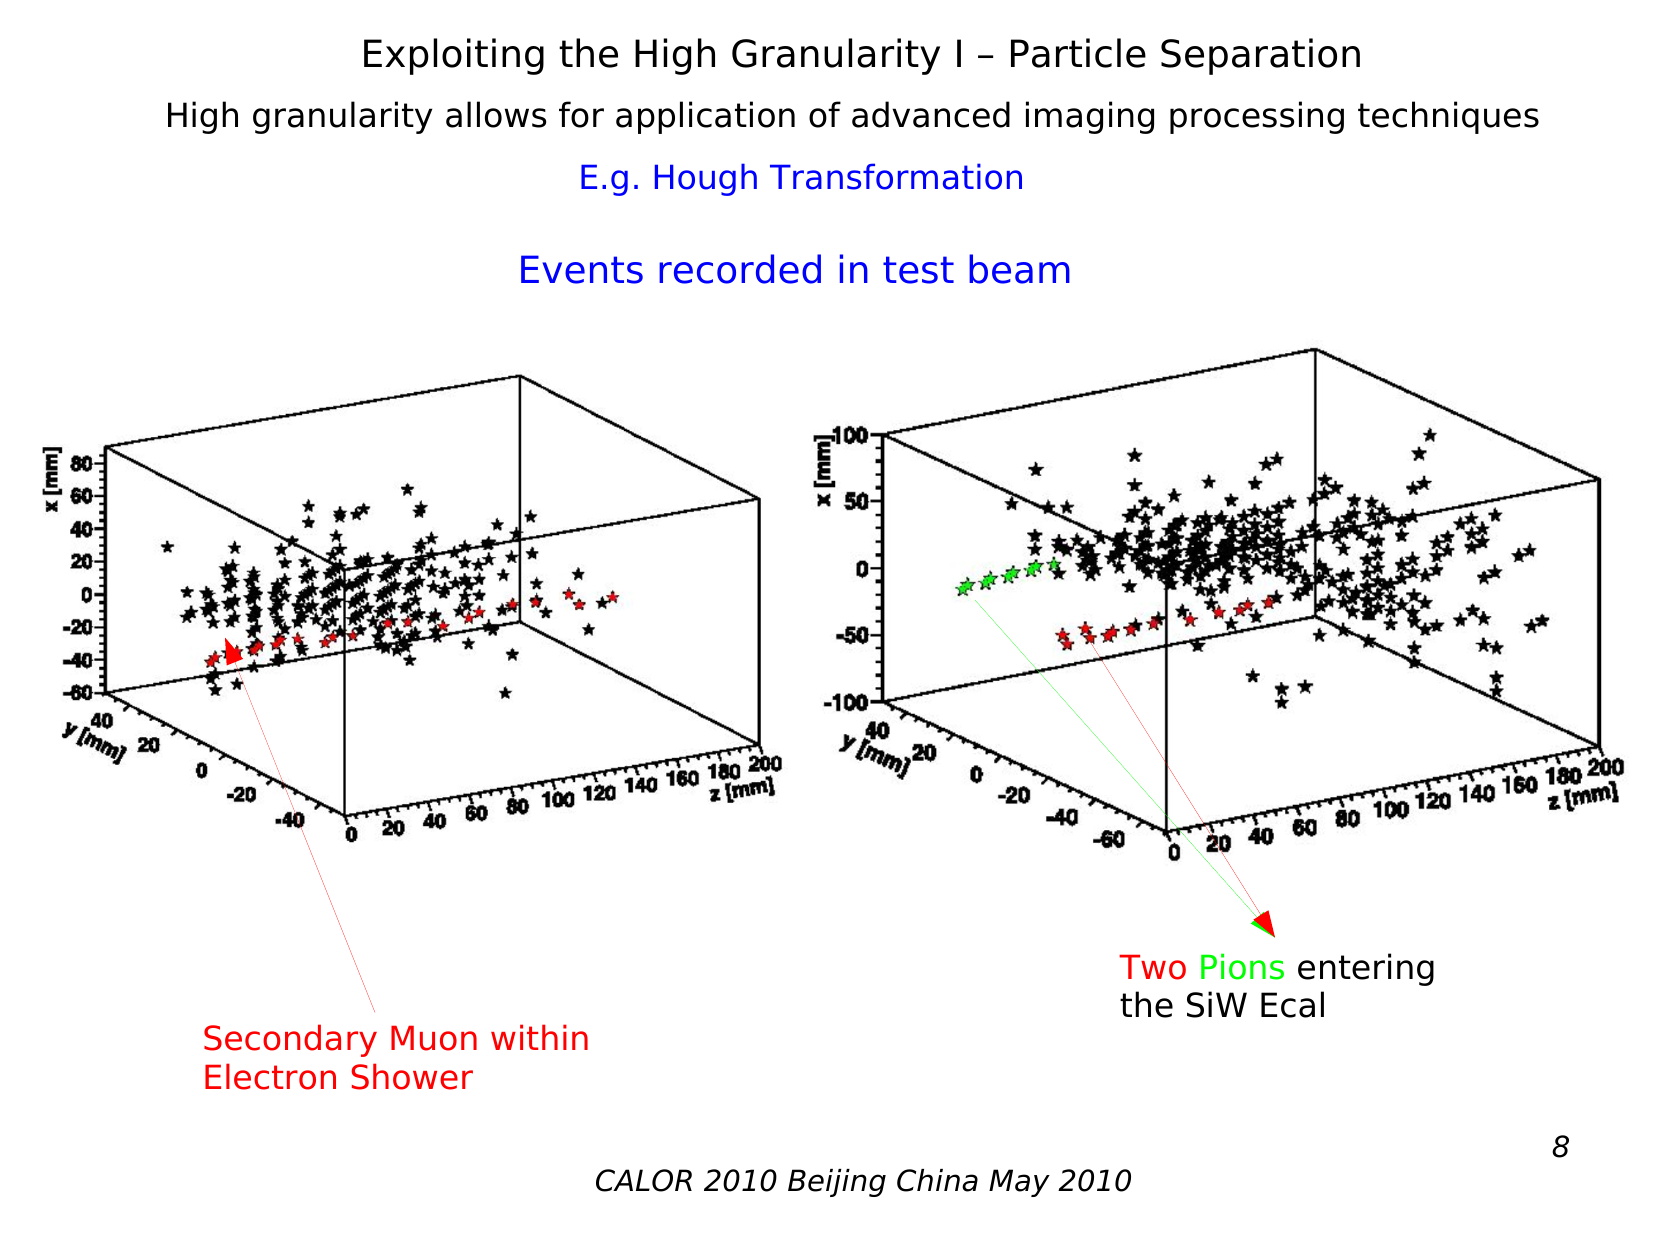

Exploiting the High Granularity I – Particle Separation
High granularity allows for application of advanced imaging processing techniques
E.g. Hough Transformation
Events recorded in test beam
Two Pions entering
the SiW Ecal
Secondary Muon within
Electron Shower
Comite d'evaluation
8